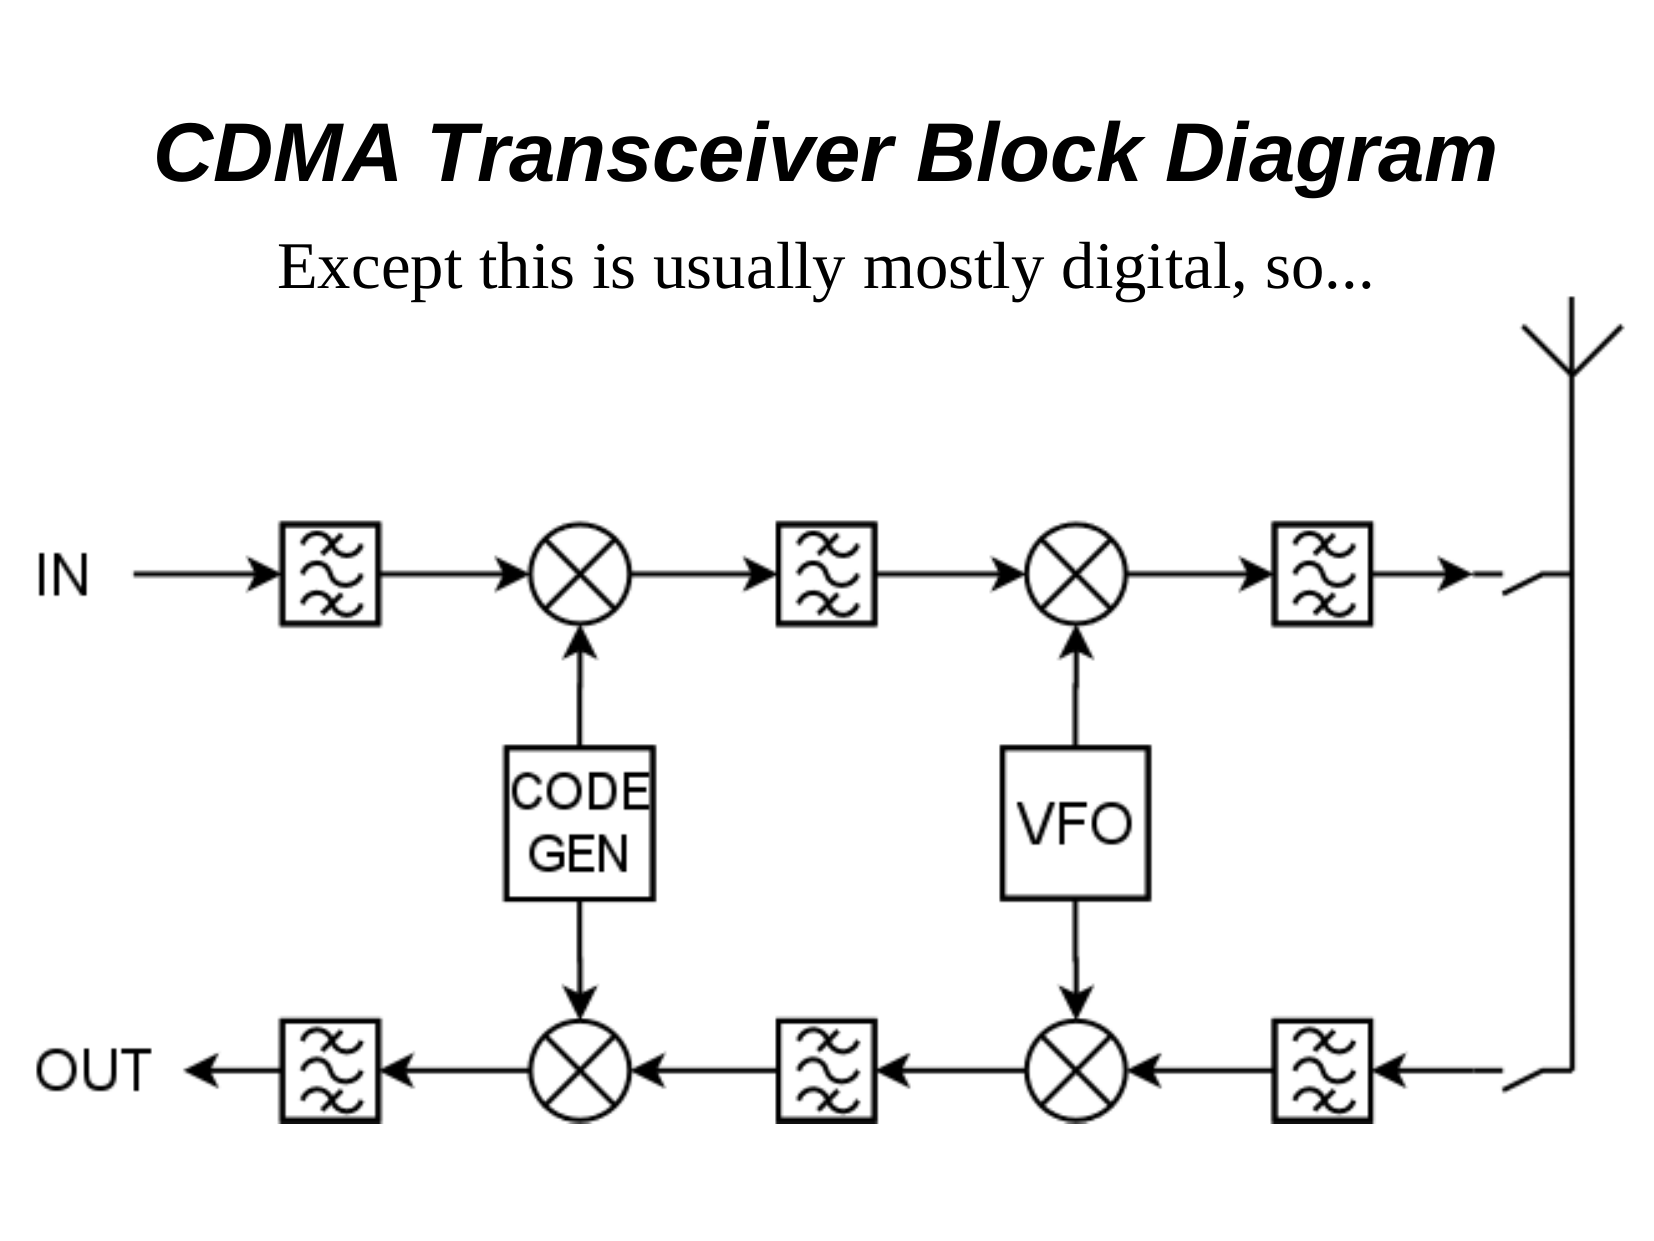

# CDMA Transceiver Block Diagram
Except this is usually mostly digital, so...